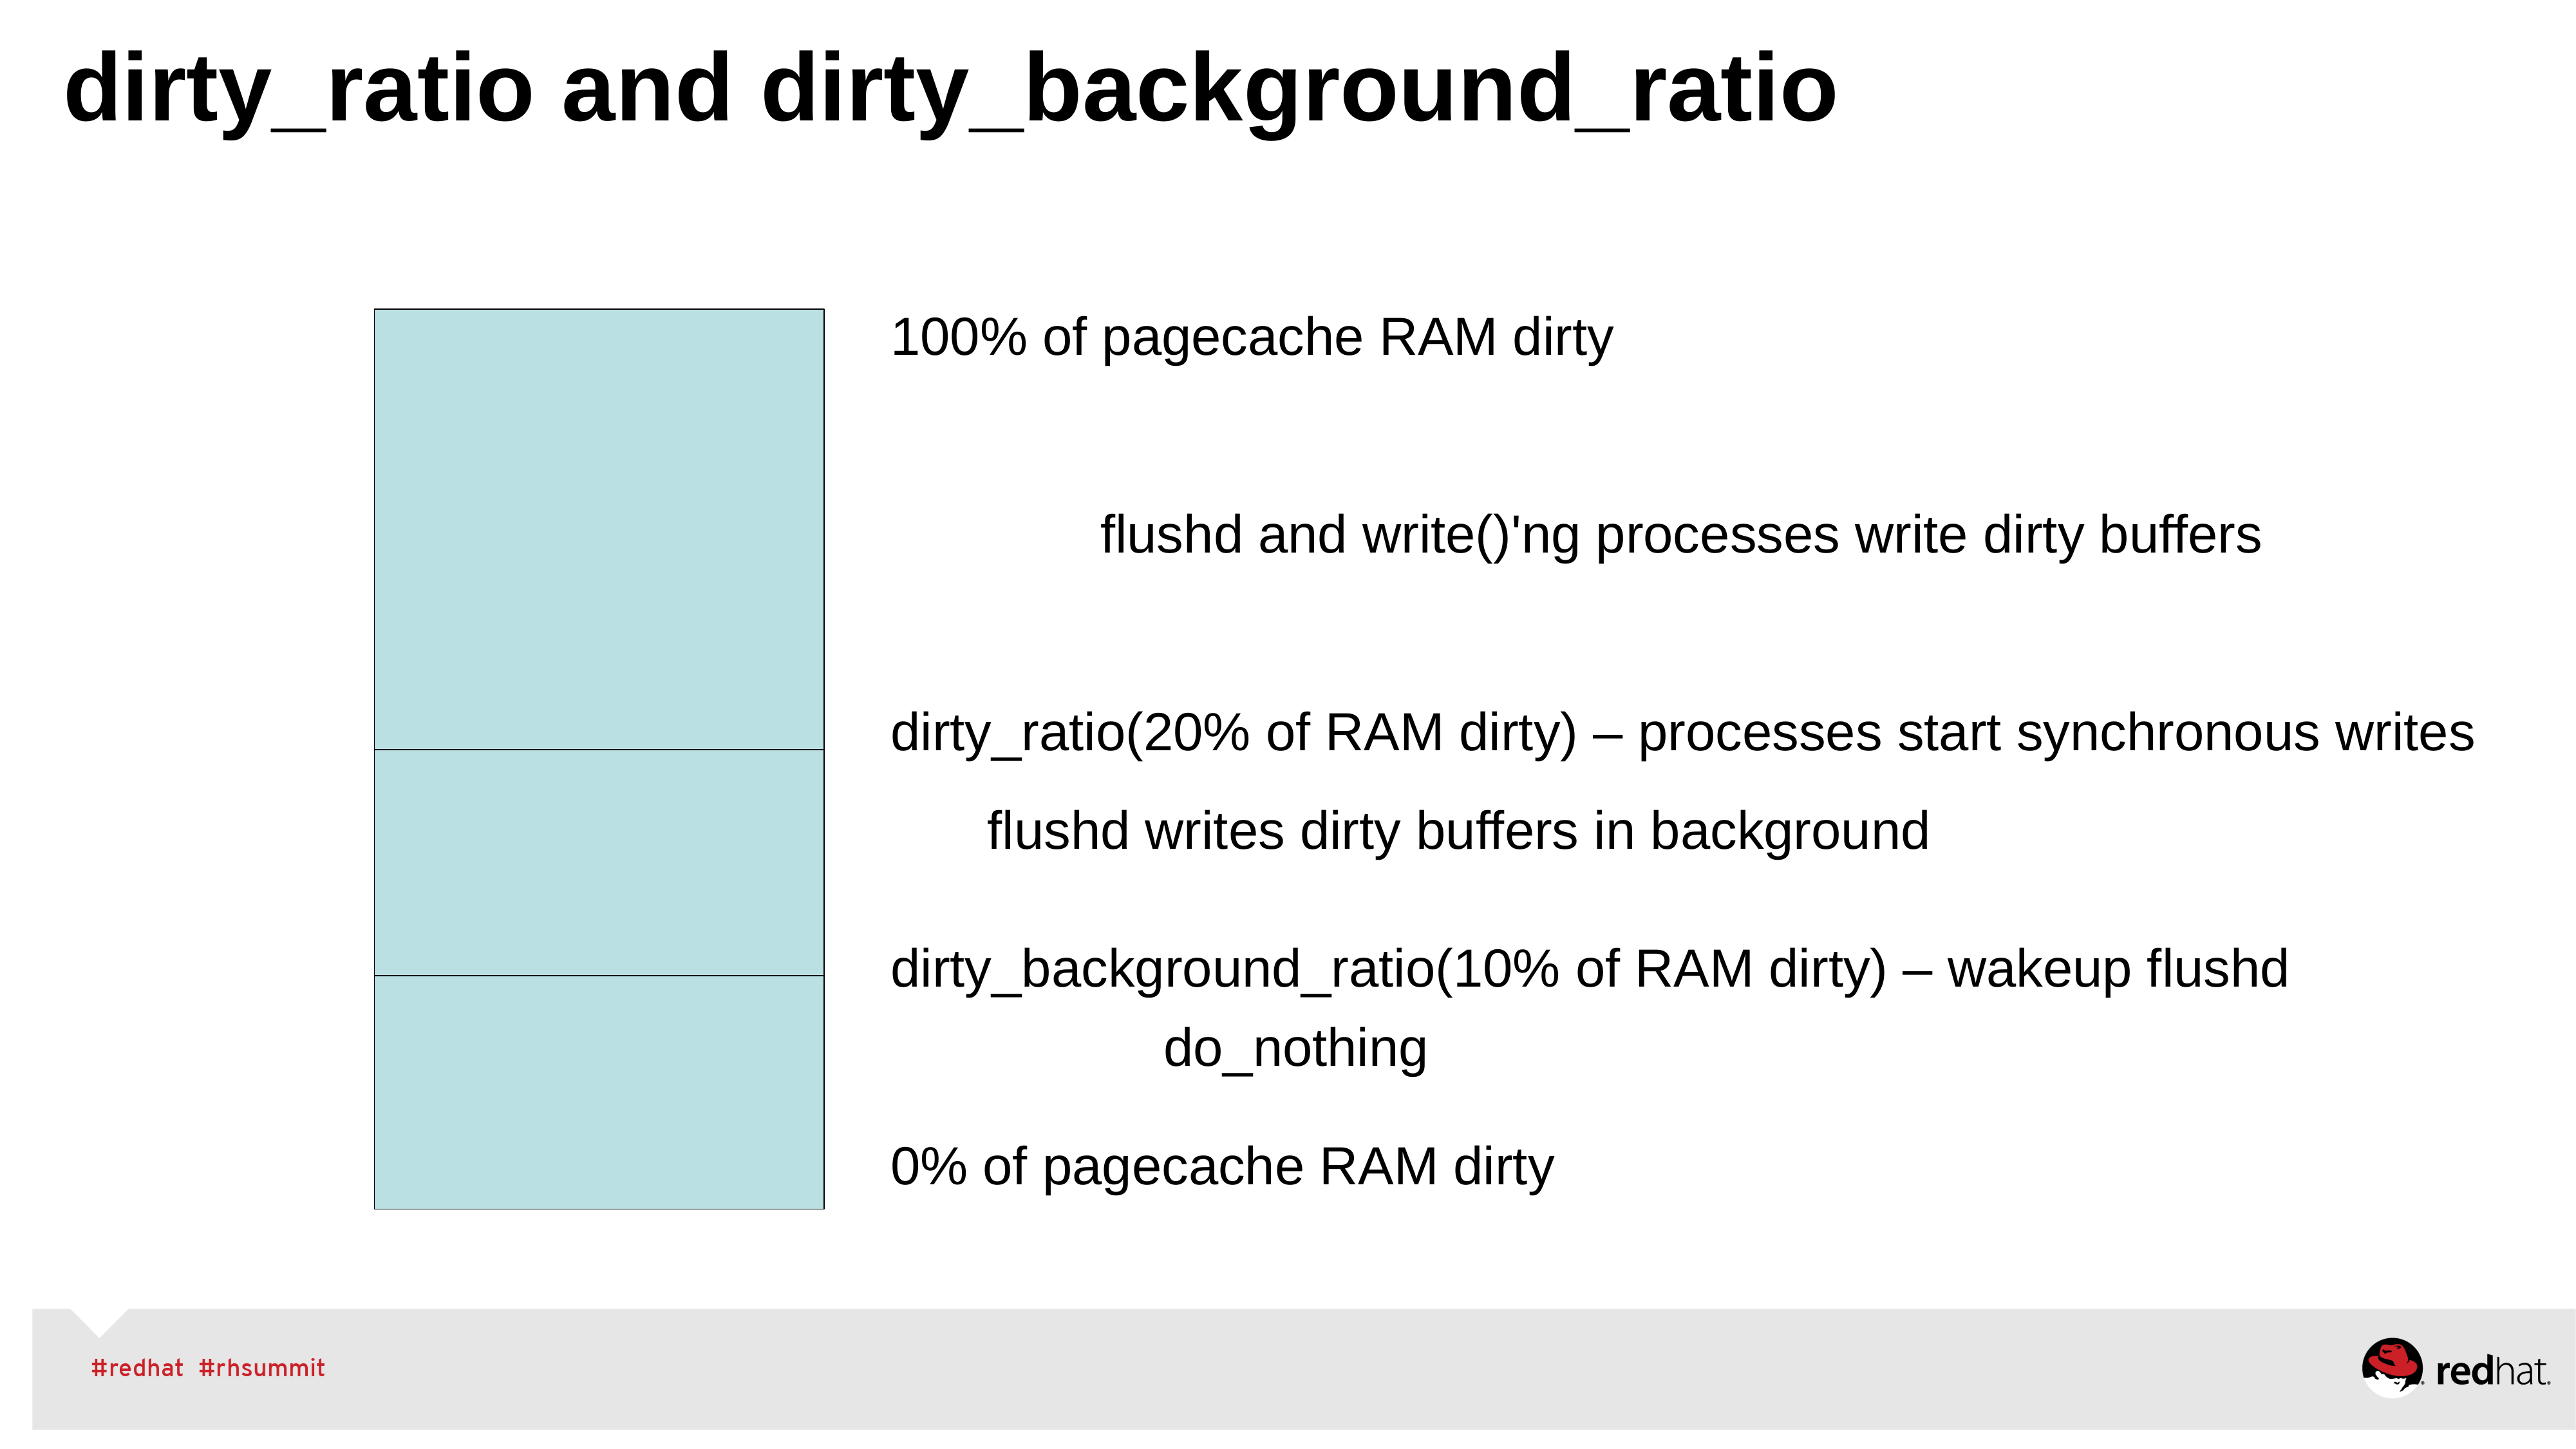

# dirty_ratio and dirty_background_ratio
100% of pagecache RAM dirty
 flushd and write()'ng processes write dirty buffers
dirty_ratio(20% of RAM dirty) – processes start synchronous writes
		flushd writes dirty buffers in background
dirty_background_ratio(10% of RAM dirty) – wakeup flushd
	 do_nothing
0% of pagecache RAM dirty